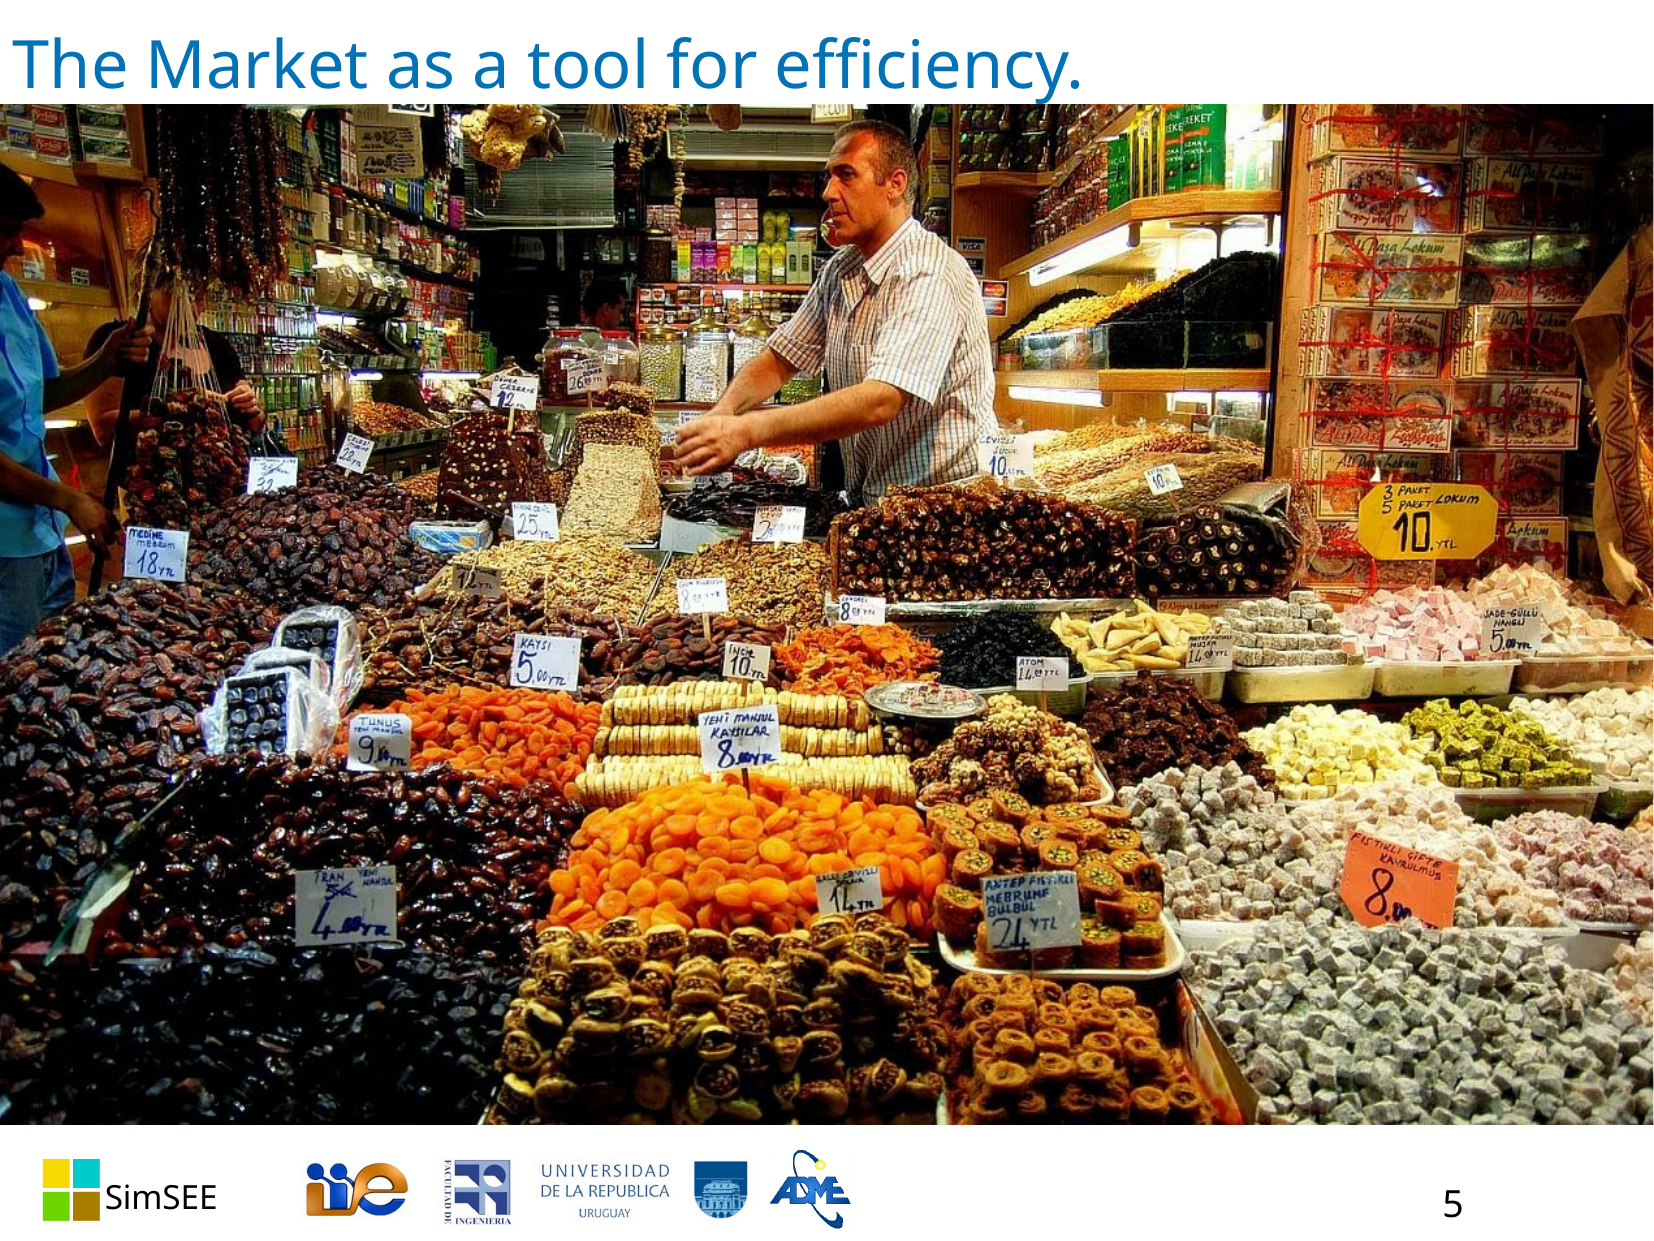

# The Market as a tool for efficiency.